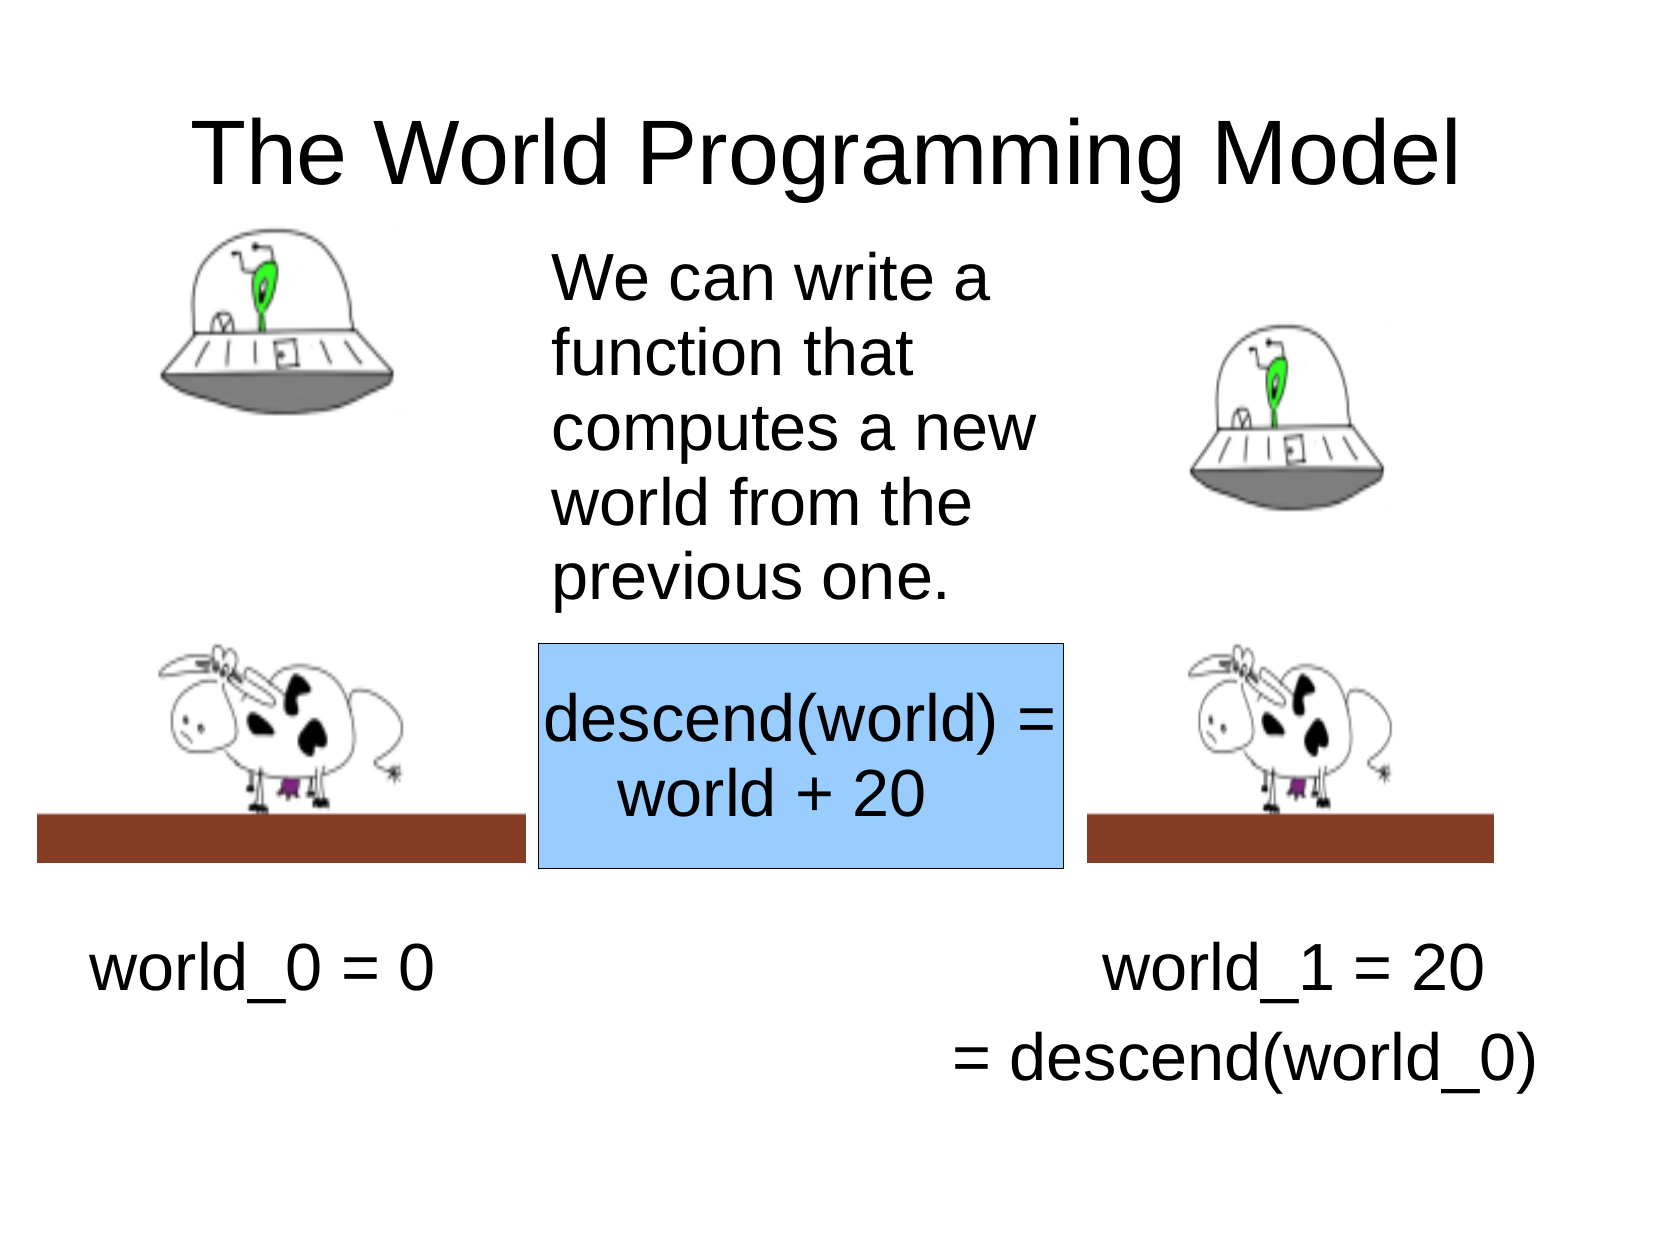

# The World Programming Model
We can write a function that computes a new world from the previous one.
descend(world) =
 world + 20
world_0 = 0
world_1 = 20
= descend(world_0)